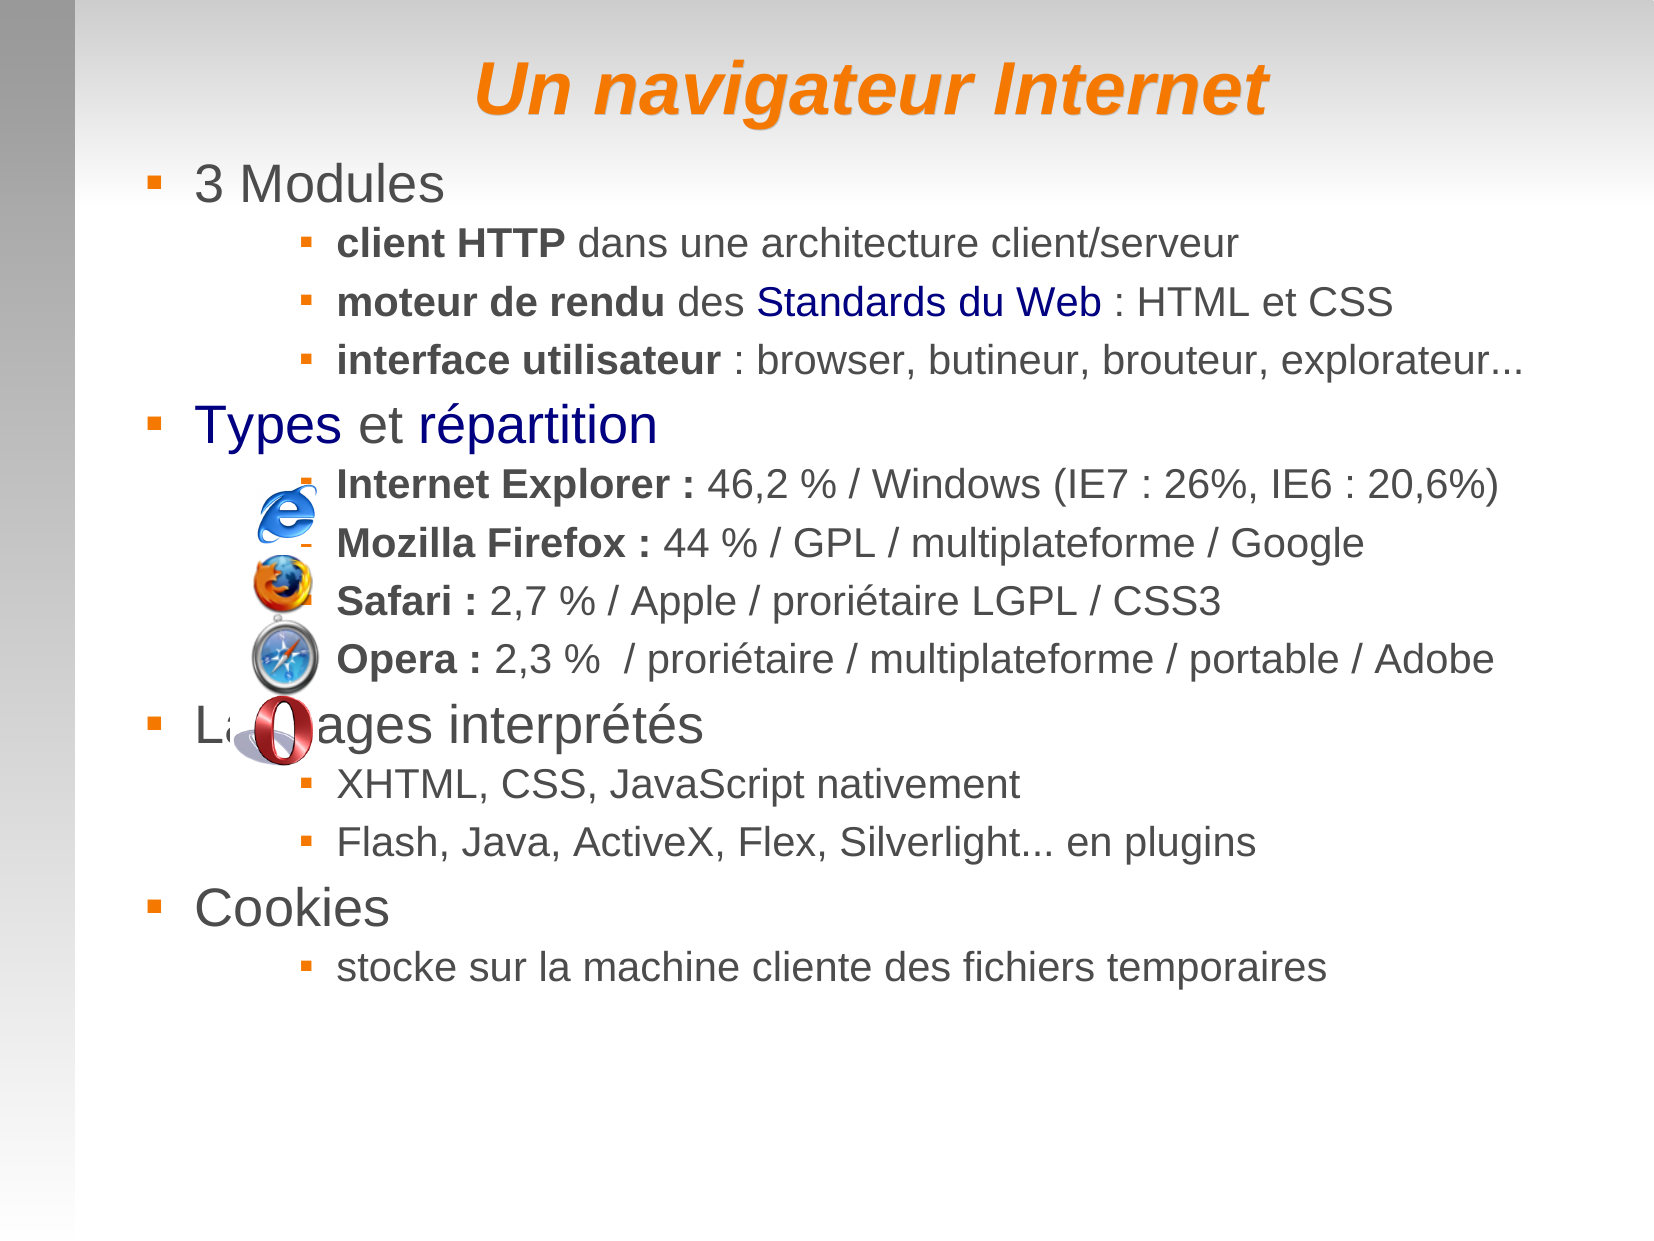

# Un navigateur Internet
3 Modules
client HTTP dans une architecture client/serveur
moteur de rendu des Standards du Web : HTML et CSS
interface utilisateur : browser, butineur, brouteur, explorateur...
Types et répartition
Internet Explorer : 46,2 % / Windows (IE7 : 26%, IE6 : 20,6%)
Mozilla Firefox : 44 % / GPL / multiplateforme / Google
Safari : 2,7 % / Apple / proriétaire LGPL / CSS3
Opera : 2,3 % / proriétaire / multiplateforme / portable / Adobe
Langages interprétés
XHTML, CSS, JavaScript nativement
Flash, Java, ActiveX, Flex, Silverlight... en plugins
Cookies
stocke sur la machine cliente des fichiers temporaires